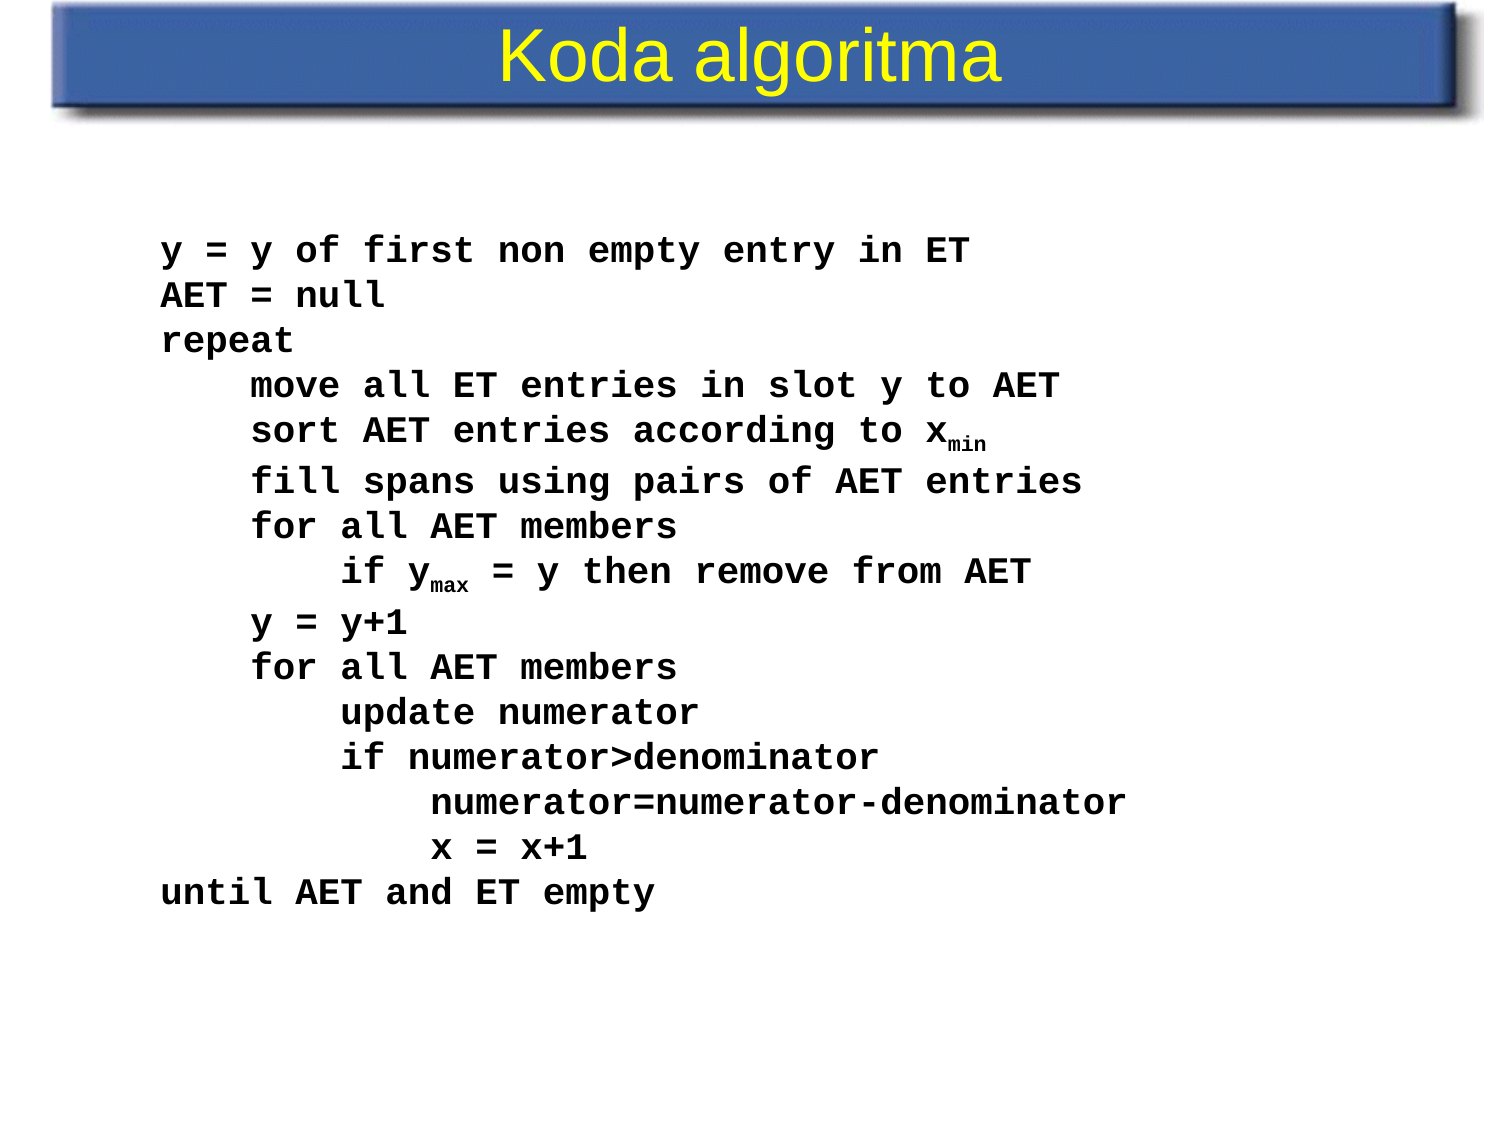

# Koda algoritma
y = y of first non empty entry in ET
AET = null
repeat
 move all ET entries in slot y to AET
 sort AET entries according to xmin
 fill spans using pairs of AET entries
 for all AET members
 if ymax = y then remove from AET
 y = y+1
 for all AET members
 update numerator
 if numerator>denominator
 numerator=numerator-denominator
 x = x+1
until AET and ET empty